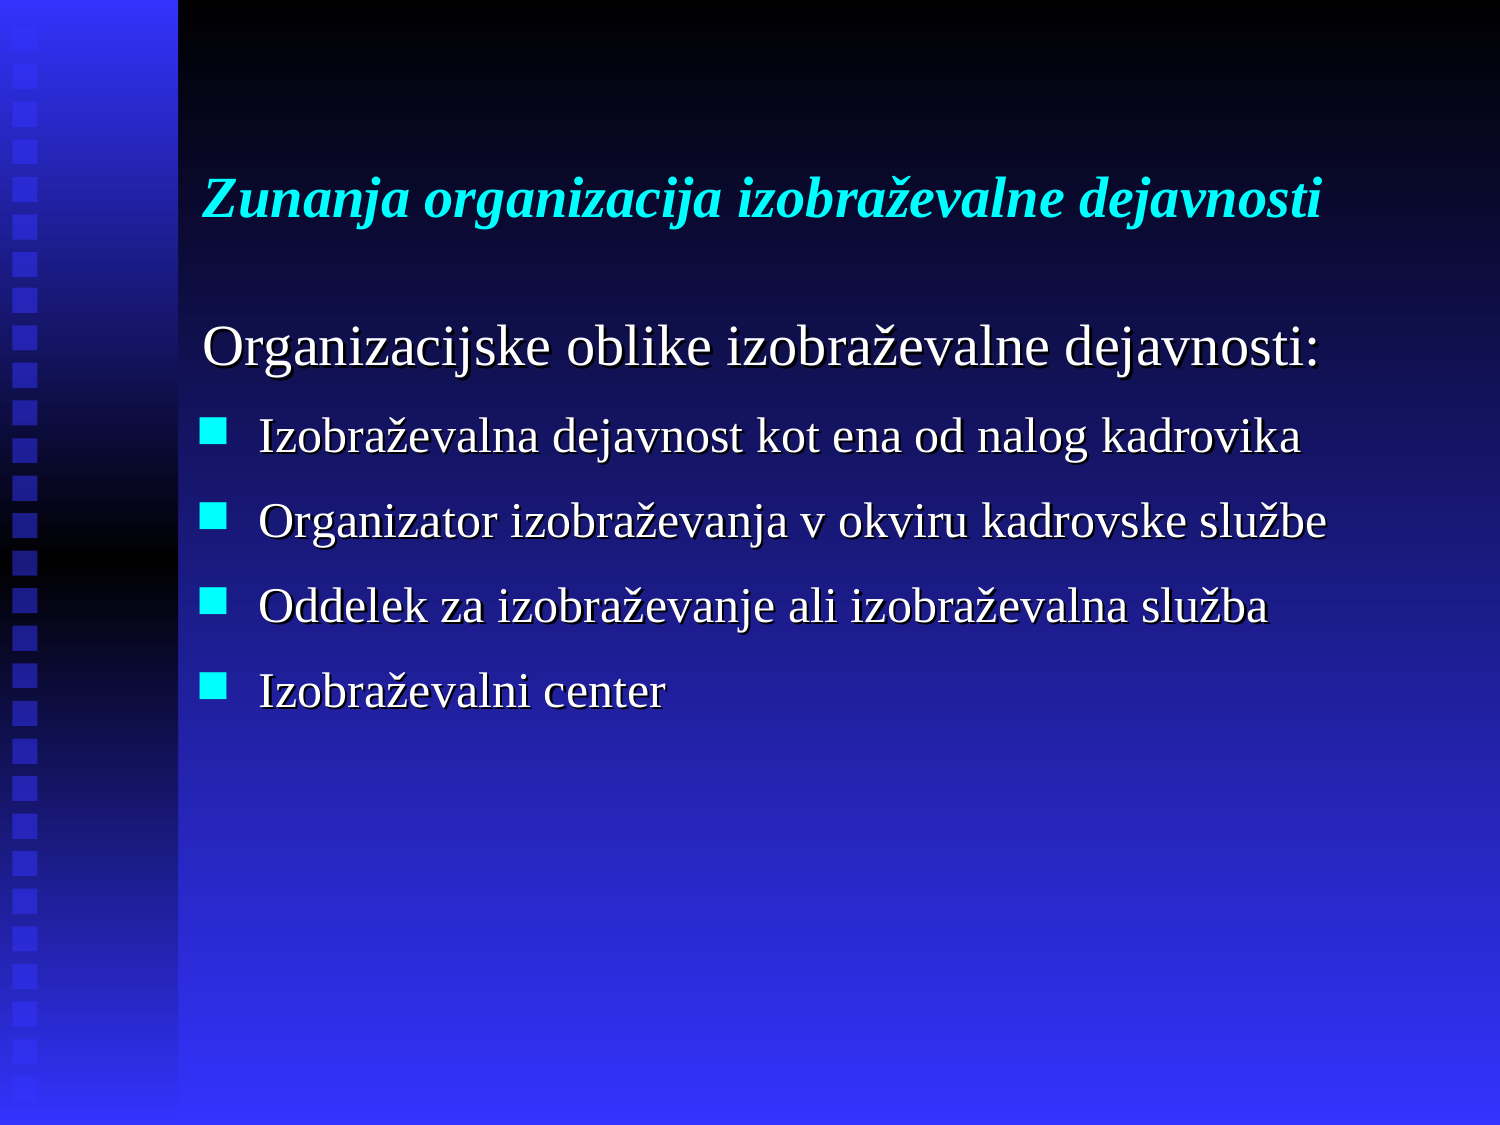

# Zunanja organizacija izobraževalne dejavnosti
Organizacijske oblike izobraževalne dejavnosti:
Izobraževalna dejavnost kot ena od nalog kadrovika
Organizator izobraževanja v okviru kadrovske službe
Oddelek za izobraževanje ali izobraževalna služba
Izobraževalni center